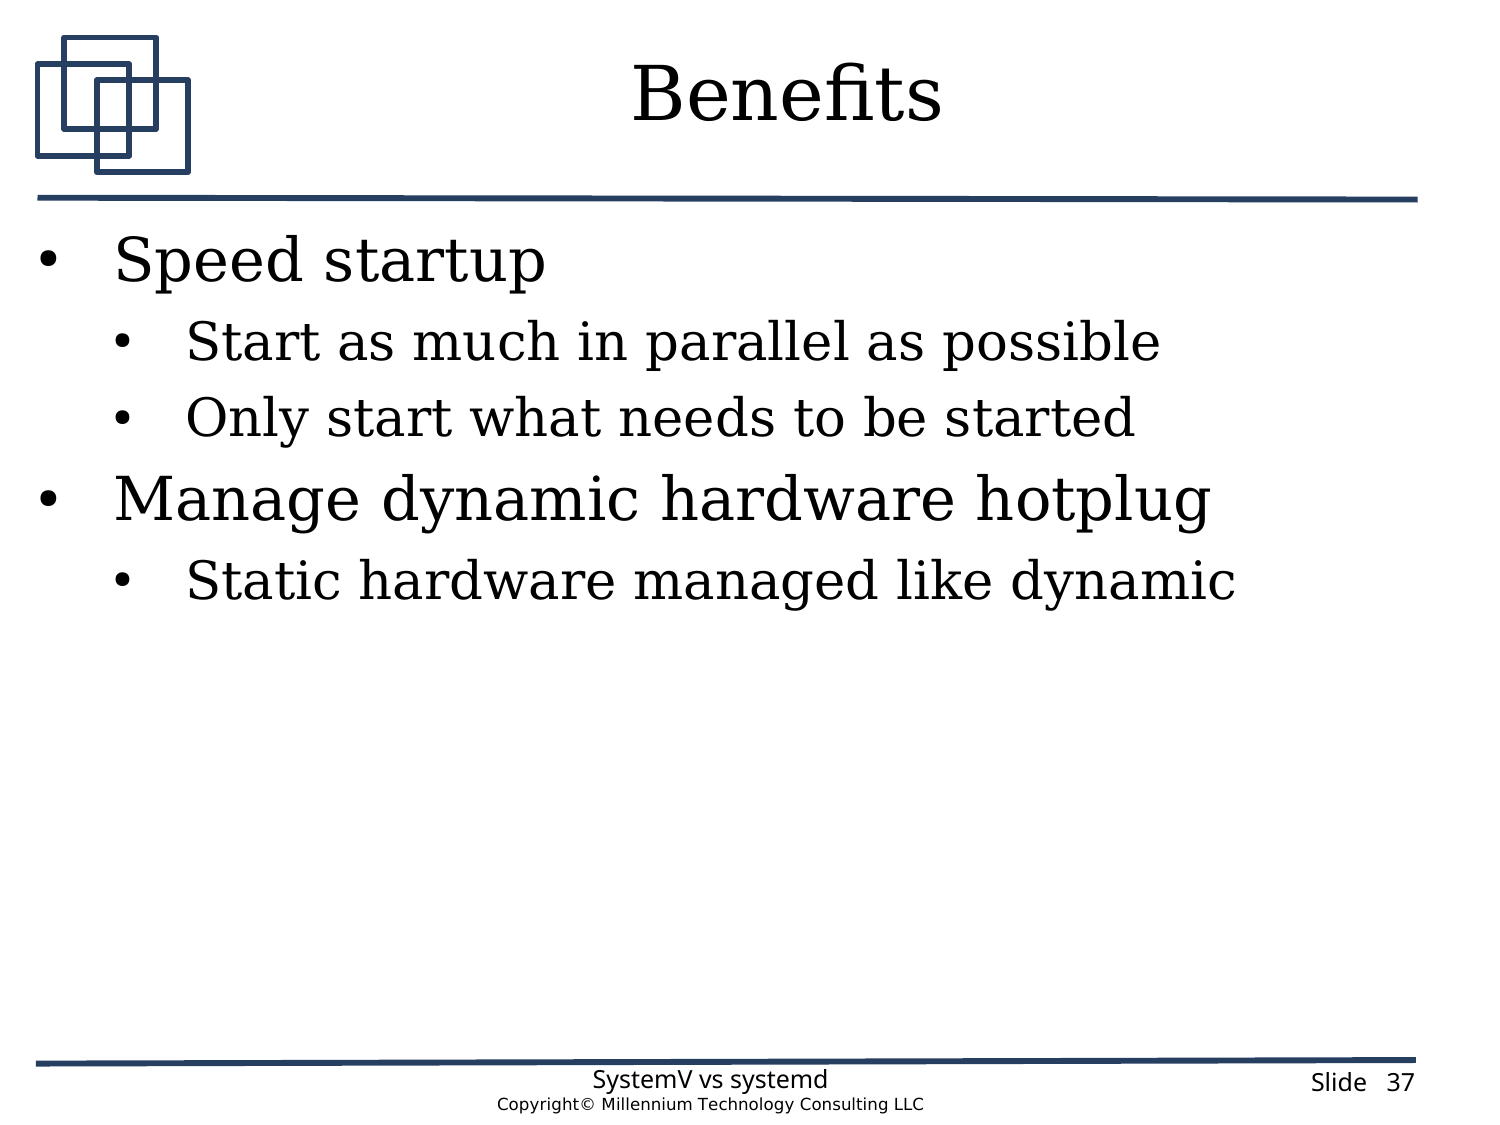

# Benefits
Speed startup
Start as much in parallel as possible
Only start what needs to be started
Manage dynamic hardware hotplug
Static hardware managed like dynamic